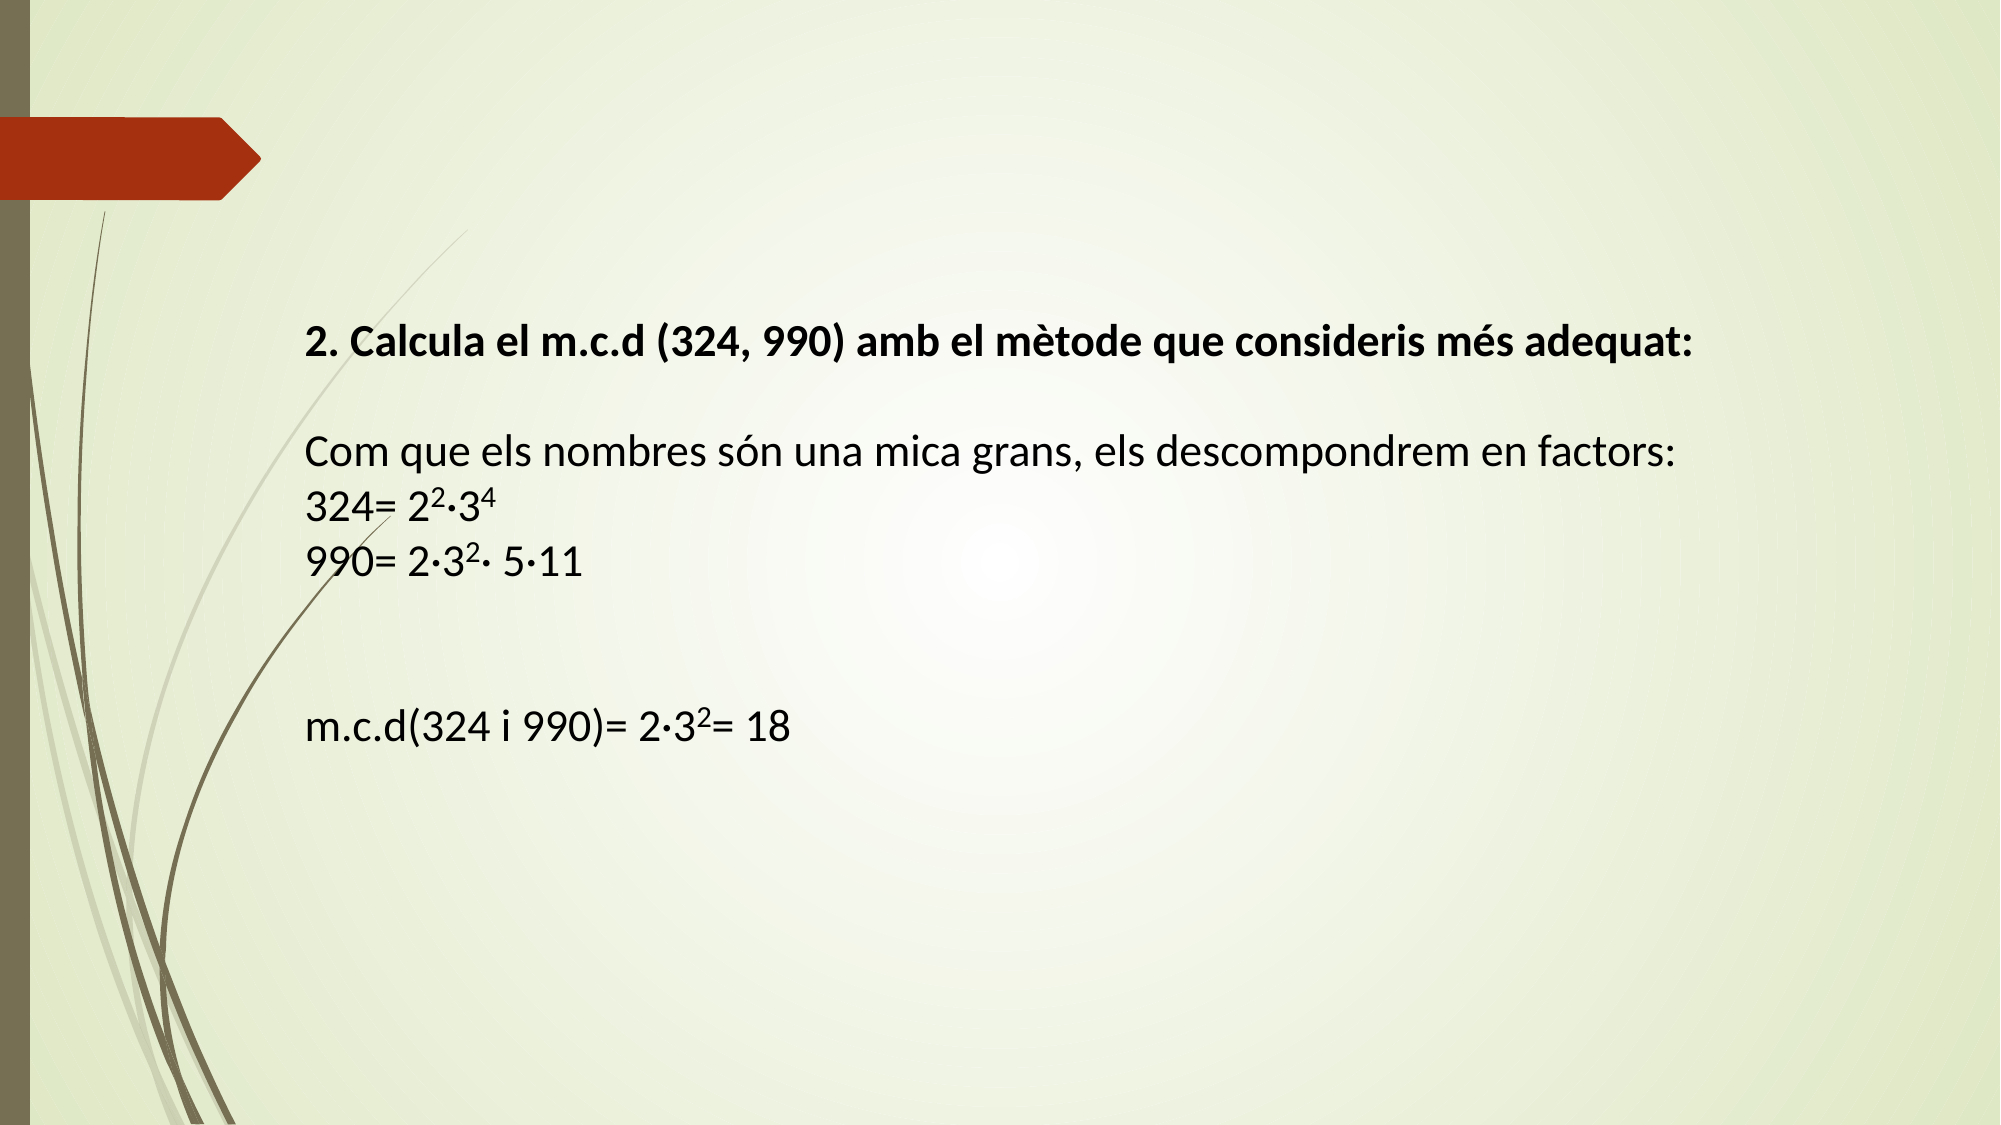

2. Calcula el m.c.d (324, 990) amb el mètode que consideris més adequat:
Com que els nombres són una mica grans, els descompondrem en factors:
324= 22·34
990= 2·32· 5·11
m.c.d(324 i 990)= 2·32= 18